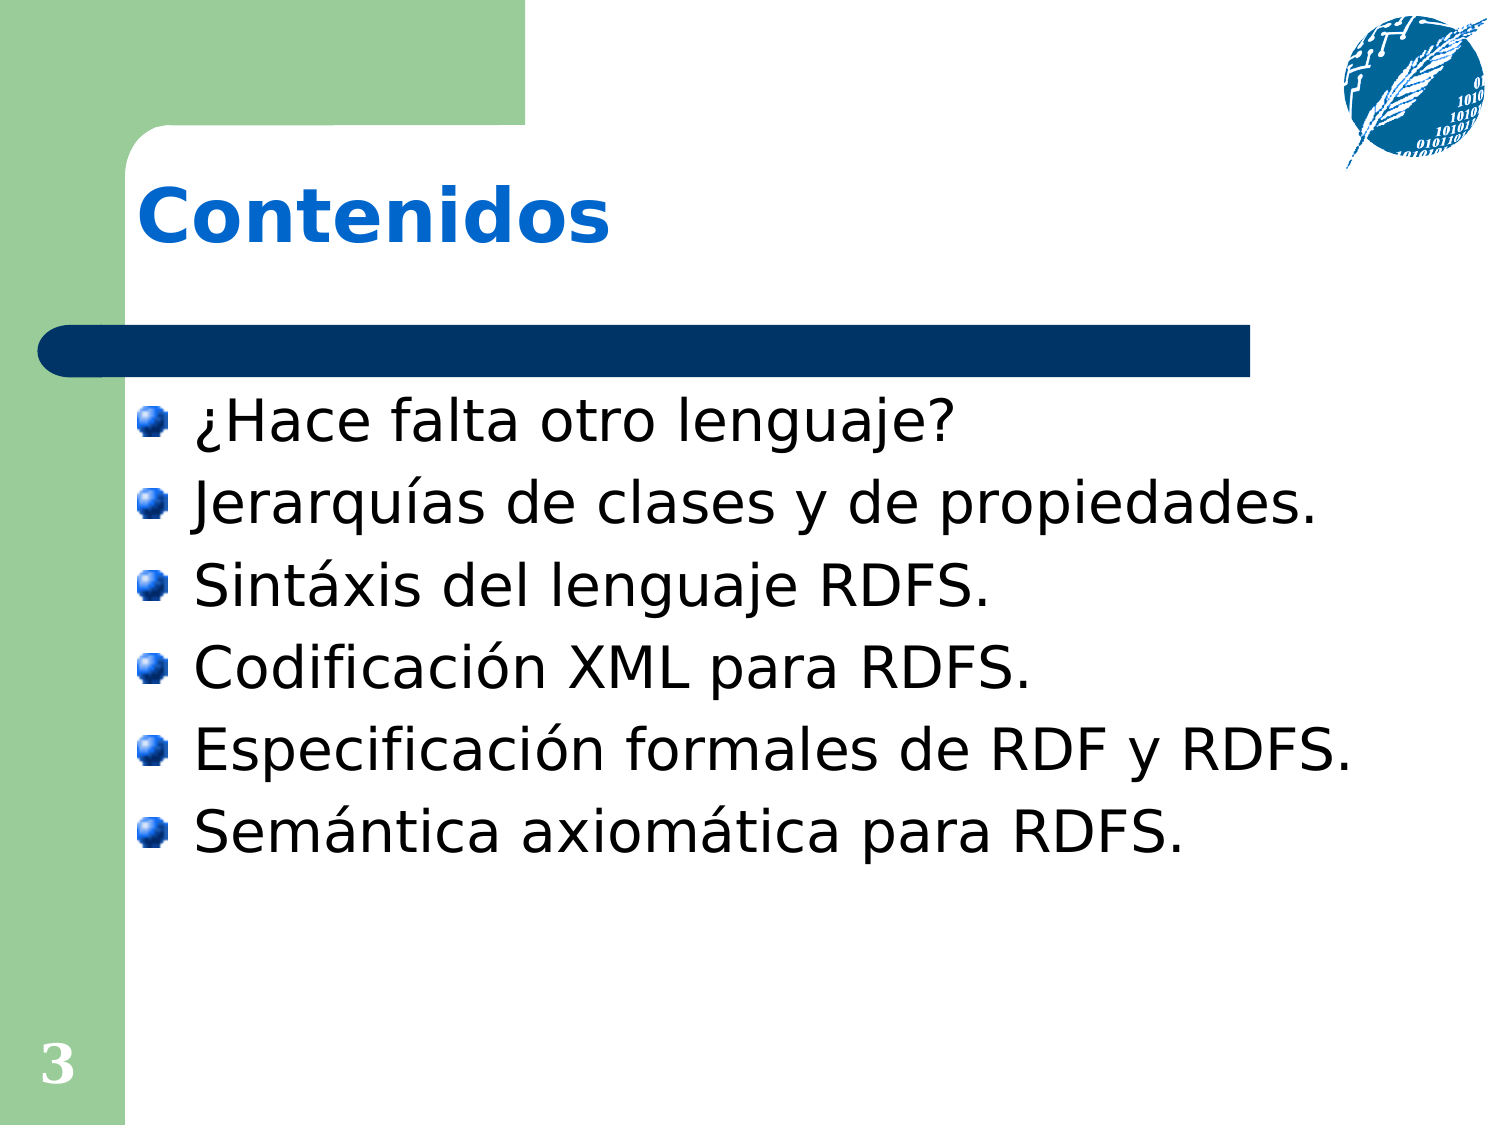

# Contenidos
¿Hace falta otro lenguaje?
Jerarquías de clases y de propiedades.
Sintáxis del lenguaje RDFS.
Codificación XML para RDFS.
Especificación formales de RDF y RDFS.
Semántica axiomática para RDFS.
3